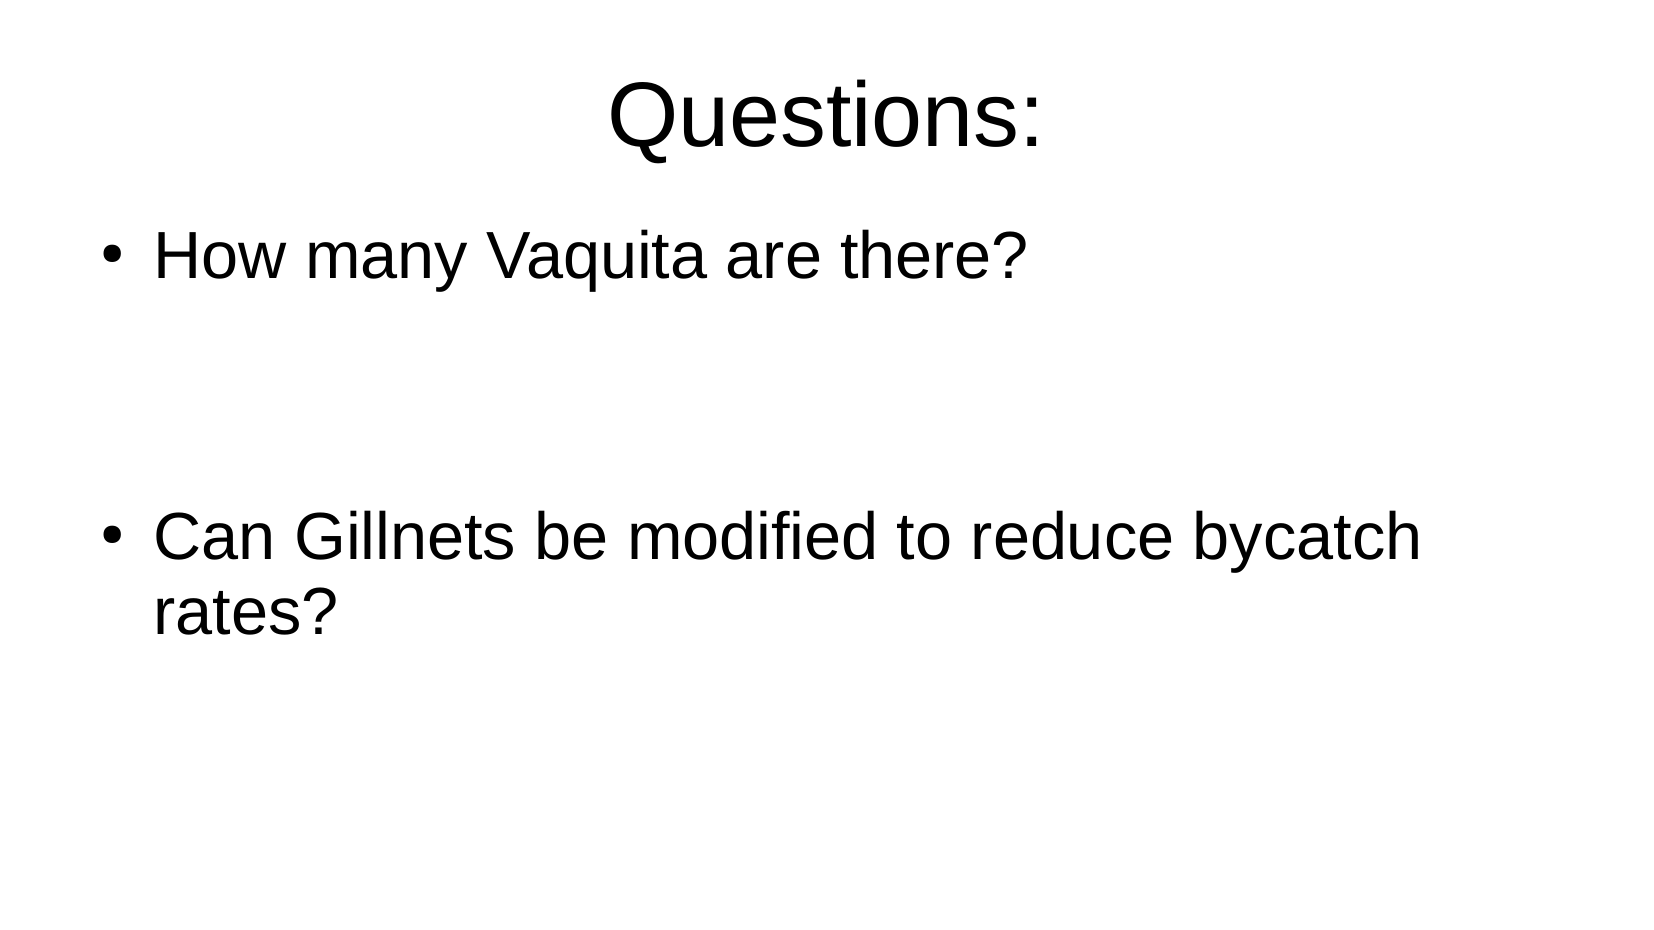

# Questions:
How many Vaquita are there?
Can Gillnets be modified to reduce bycatch rates?